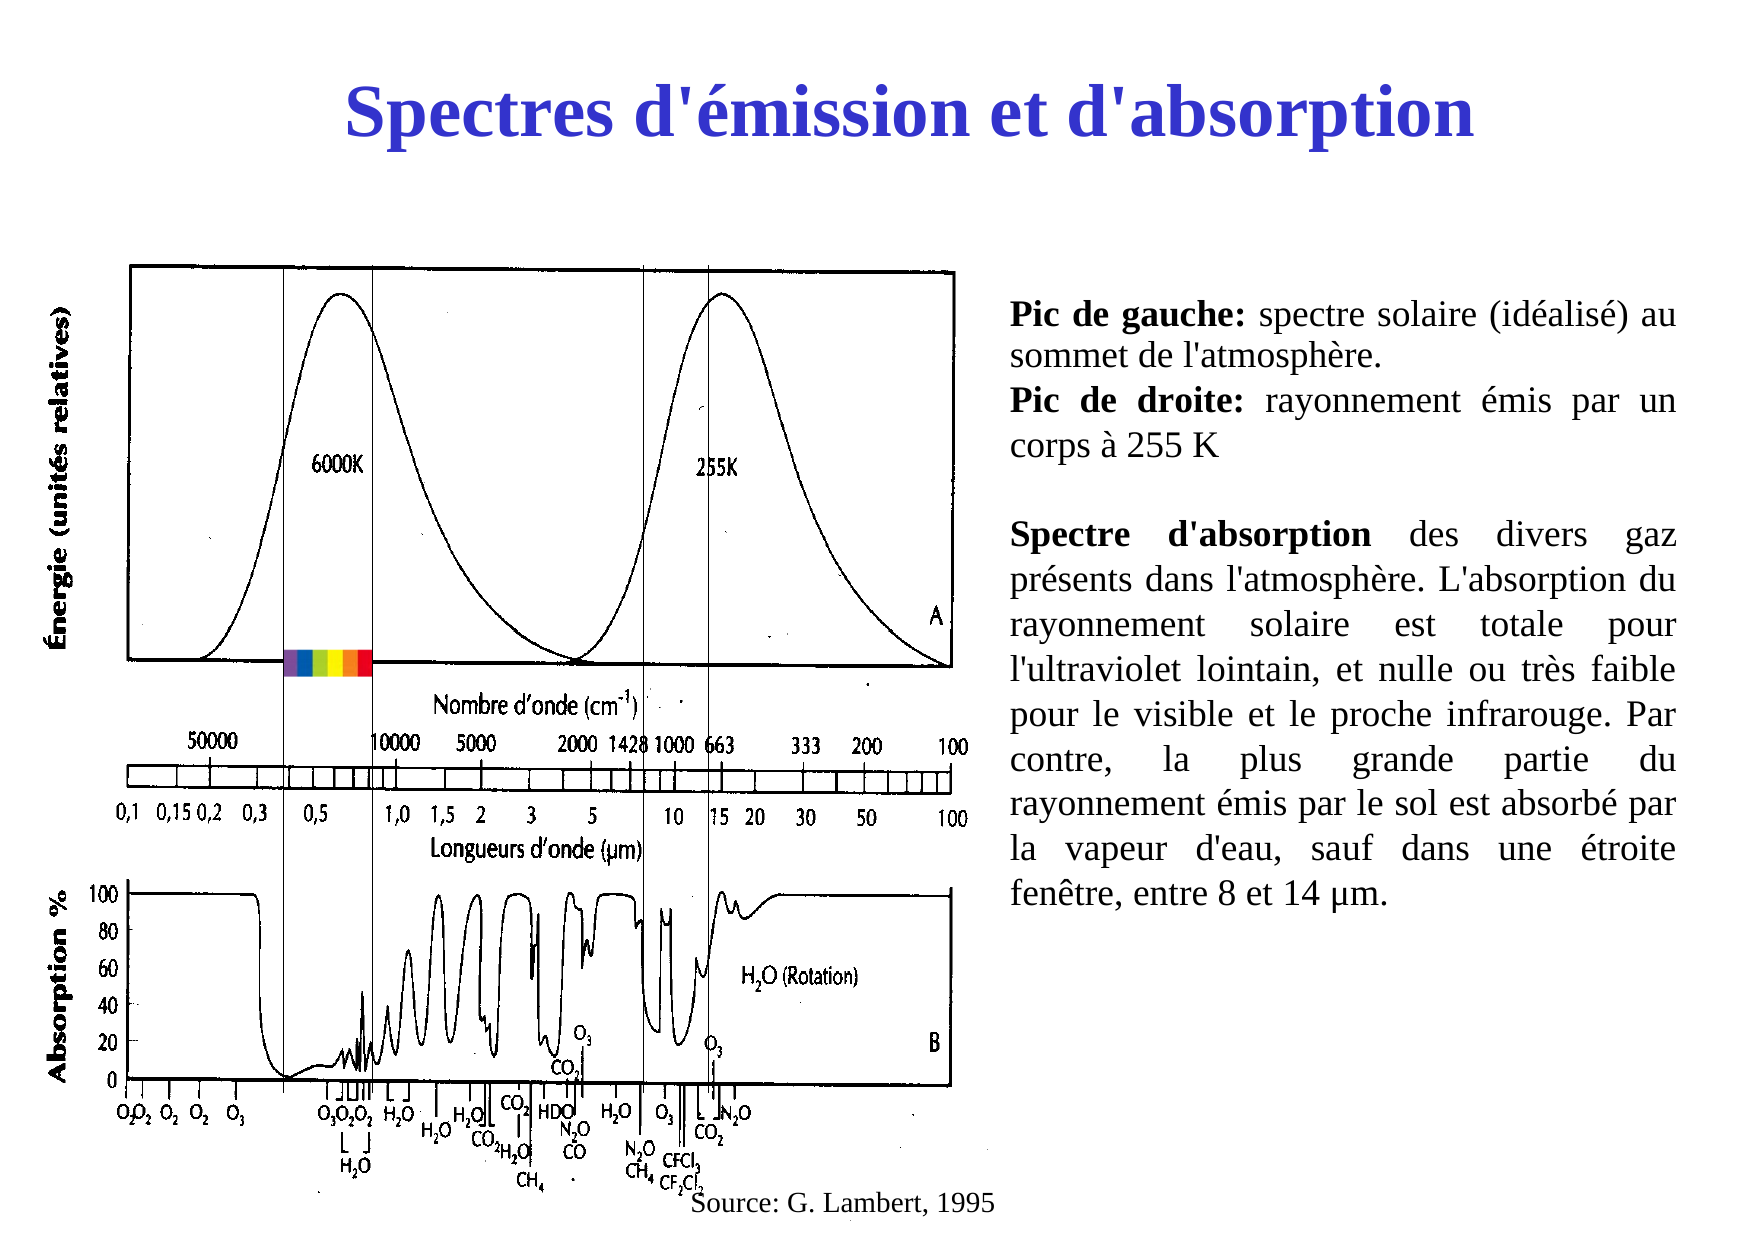

# Spectres d'émission et d'absorption
Pic de gauche: spectre solaire (idéalisé) au sommet de l'atmosphère.
Pic de droite: rayonnement émis par un corps à 255 K
Spectre d'absorption des divers gaz présents dans l'atmosphère. L'absorption du rayonnement solaire est totale pour l'ultraviolet lointain, et nulle ou très faible pour le visible et le proche infrarouge. Par contre, la plus grande partie du rayonnement émis par le sol est absorbé par la vapeur d'eau, sauf dans une étroite fenêtre, entre 8 et 14 μm.
Source: G. Lambert, 1995